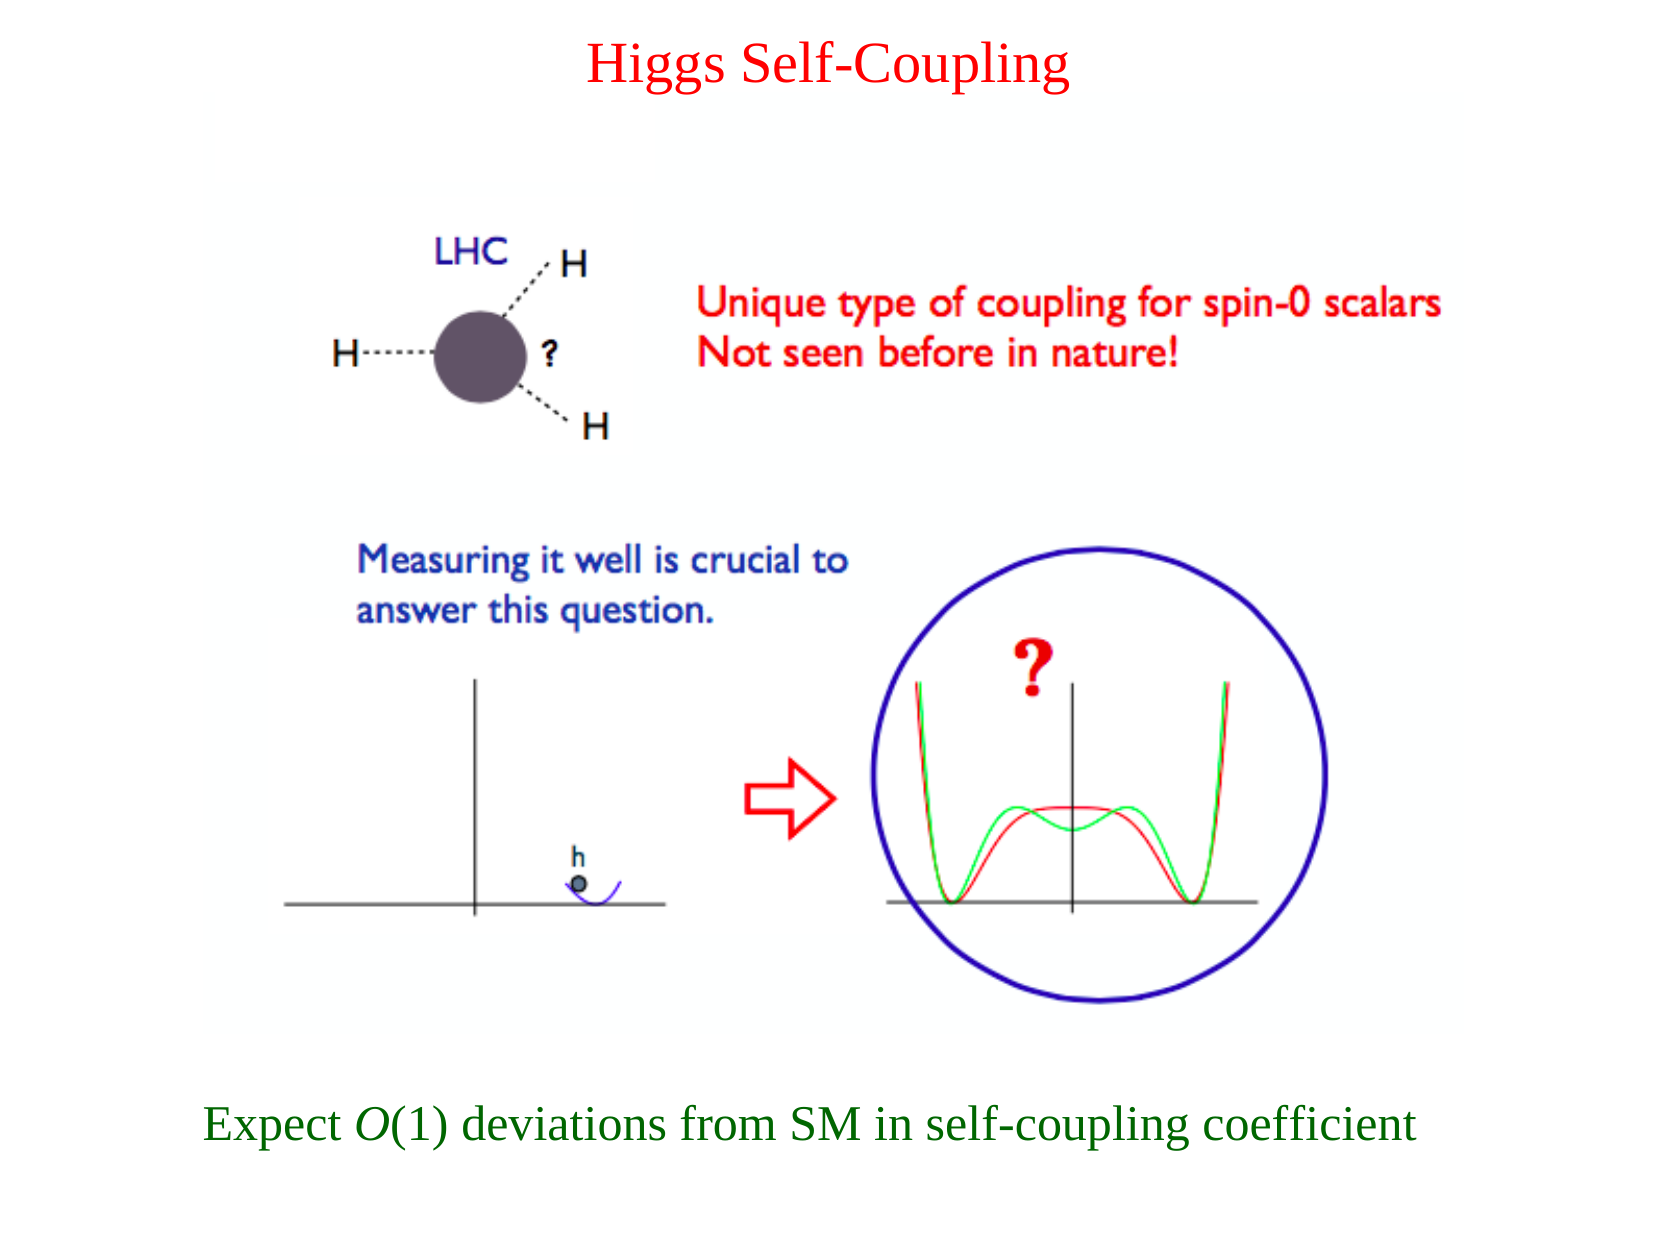

# Higgs Self-Coupling
Expect O(1) deviations from SM in self-coupling coefficient